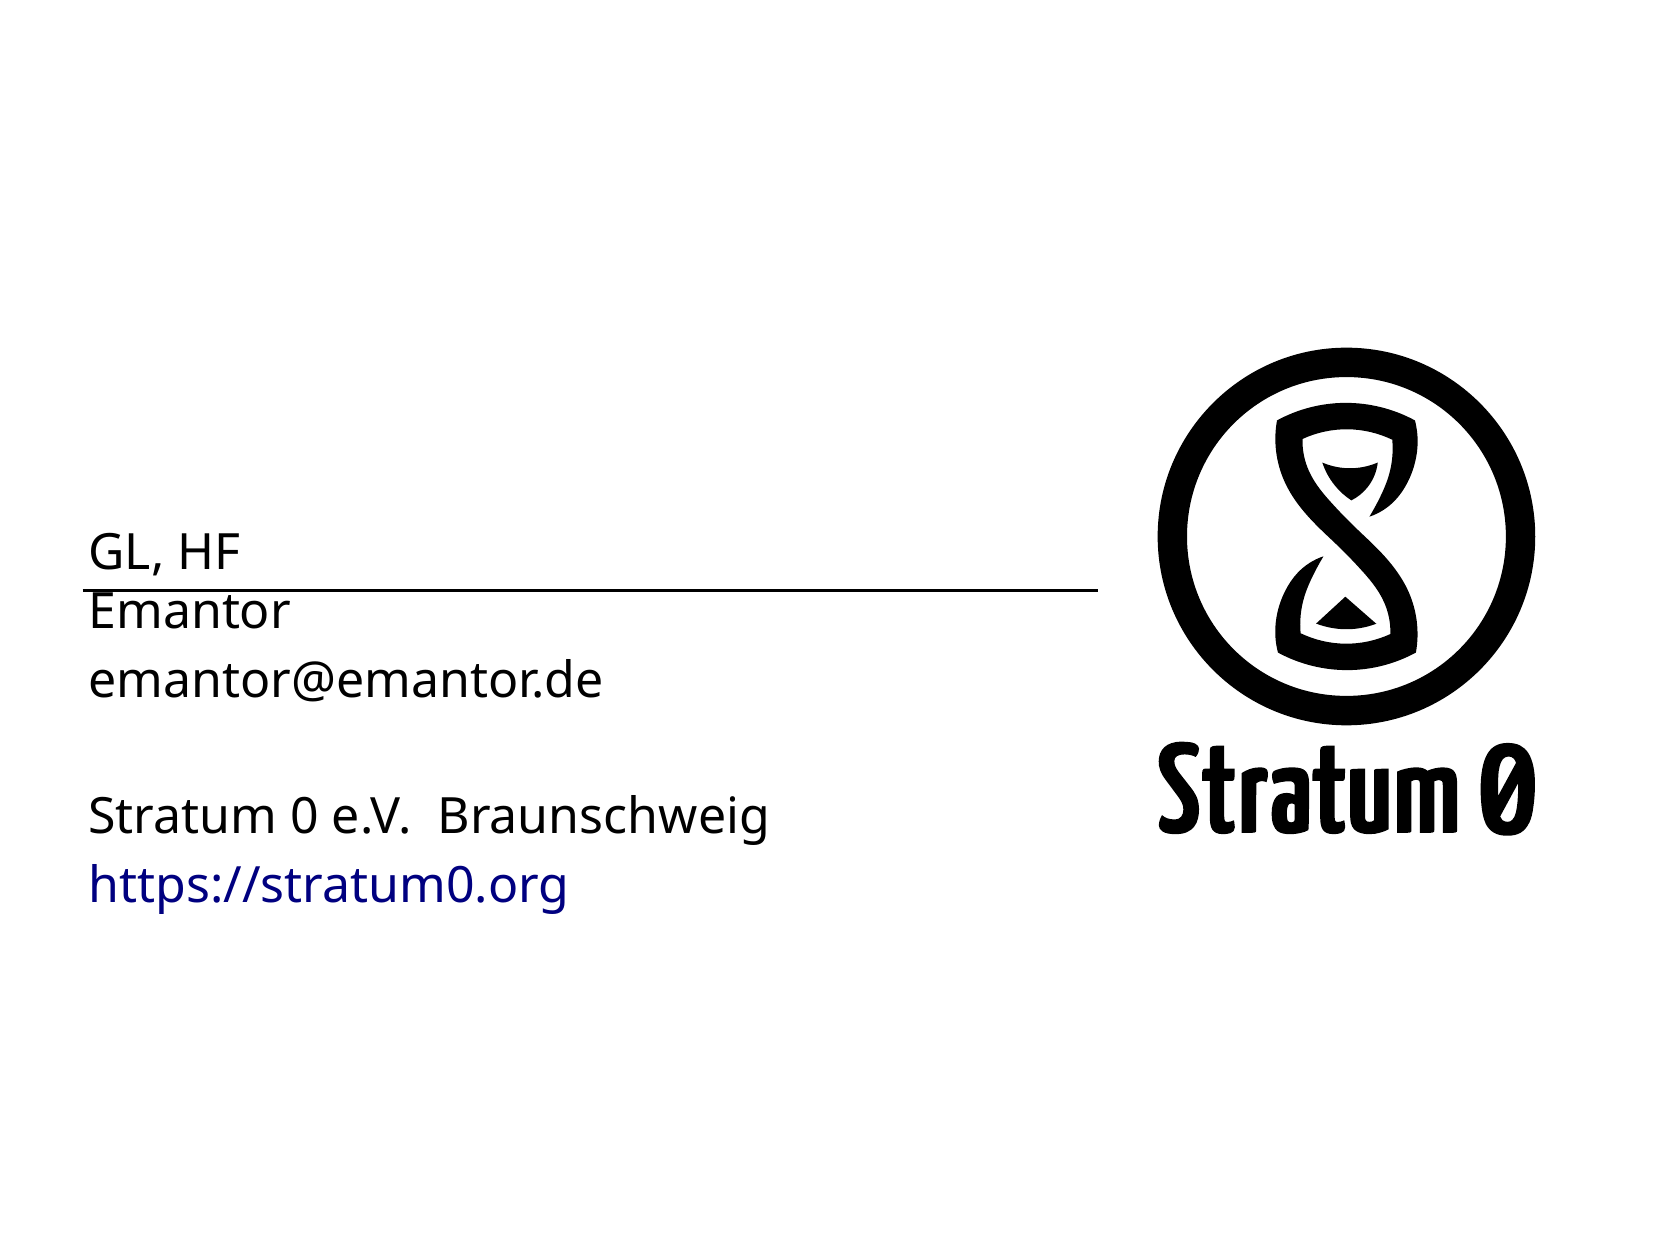

# GL, HF
Emantor
emantor@emantor.de
Stratum 0 e.V. Braunschweig
https://stratum0.org
Chrissi^
14